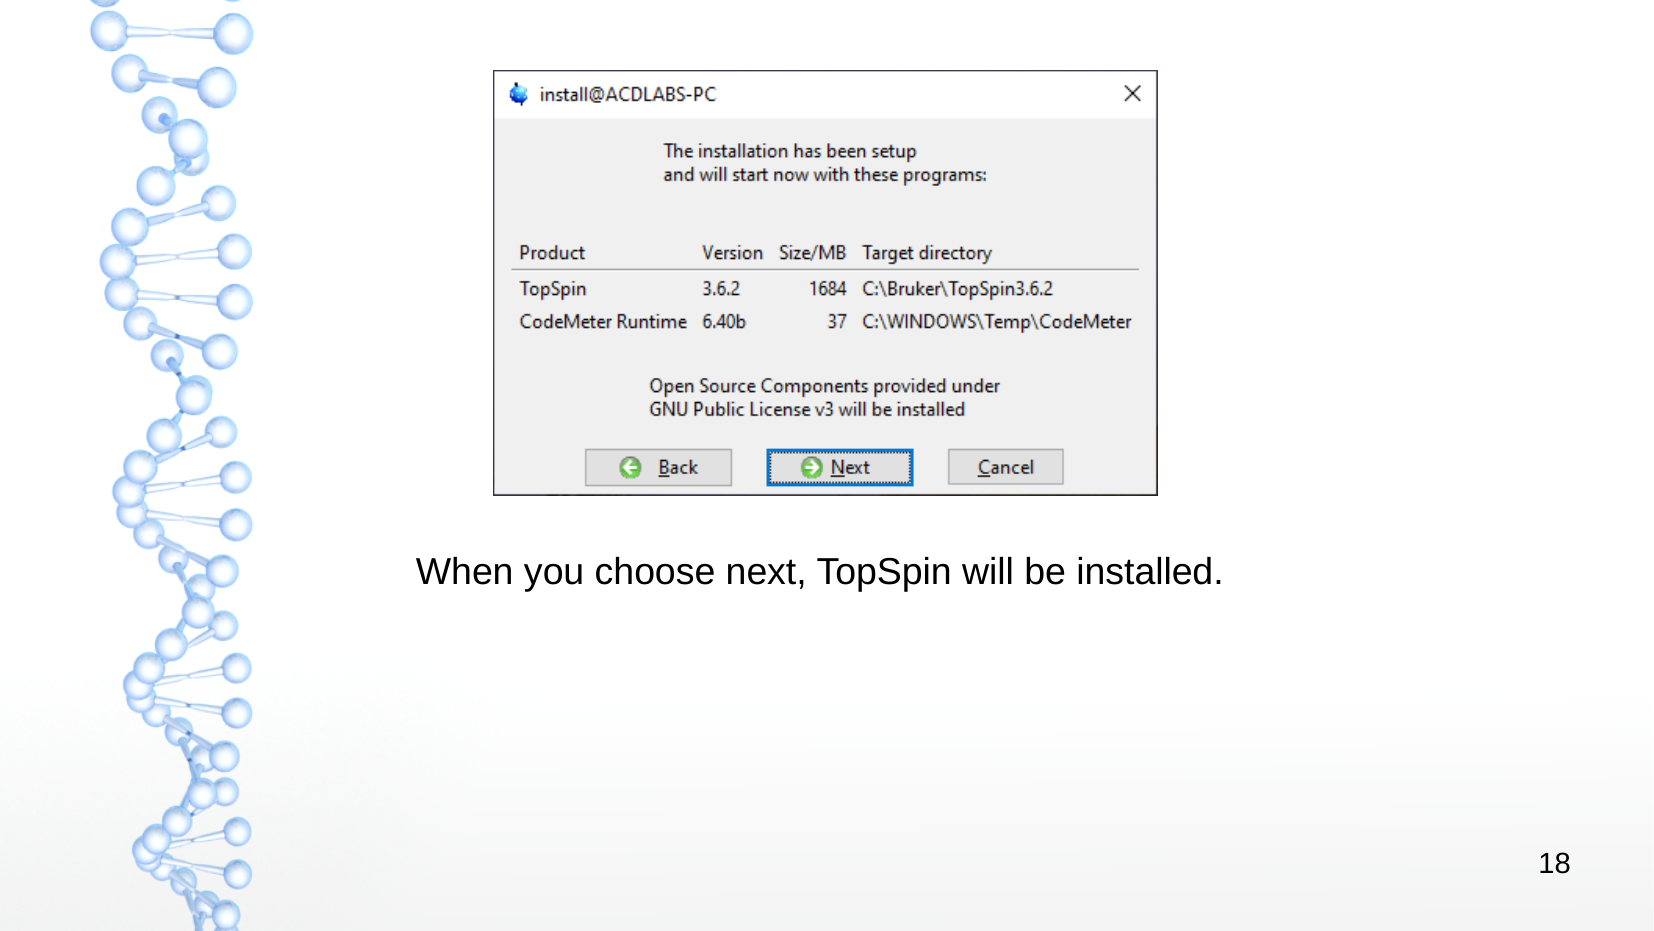

When you choose next, TopSpin will be installed.
18